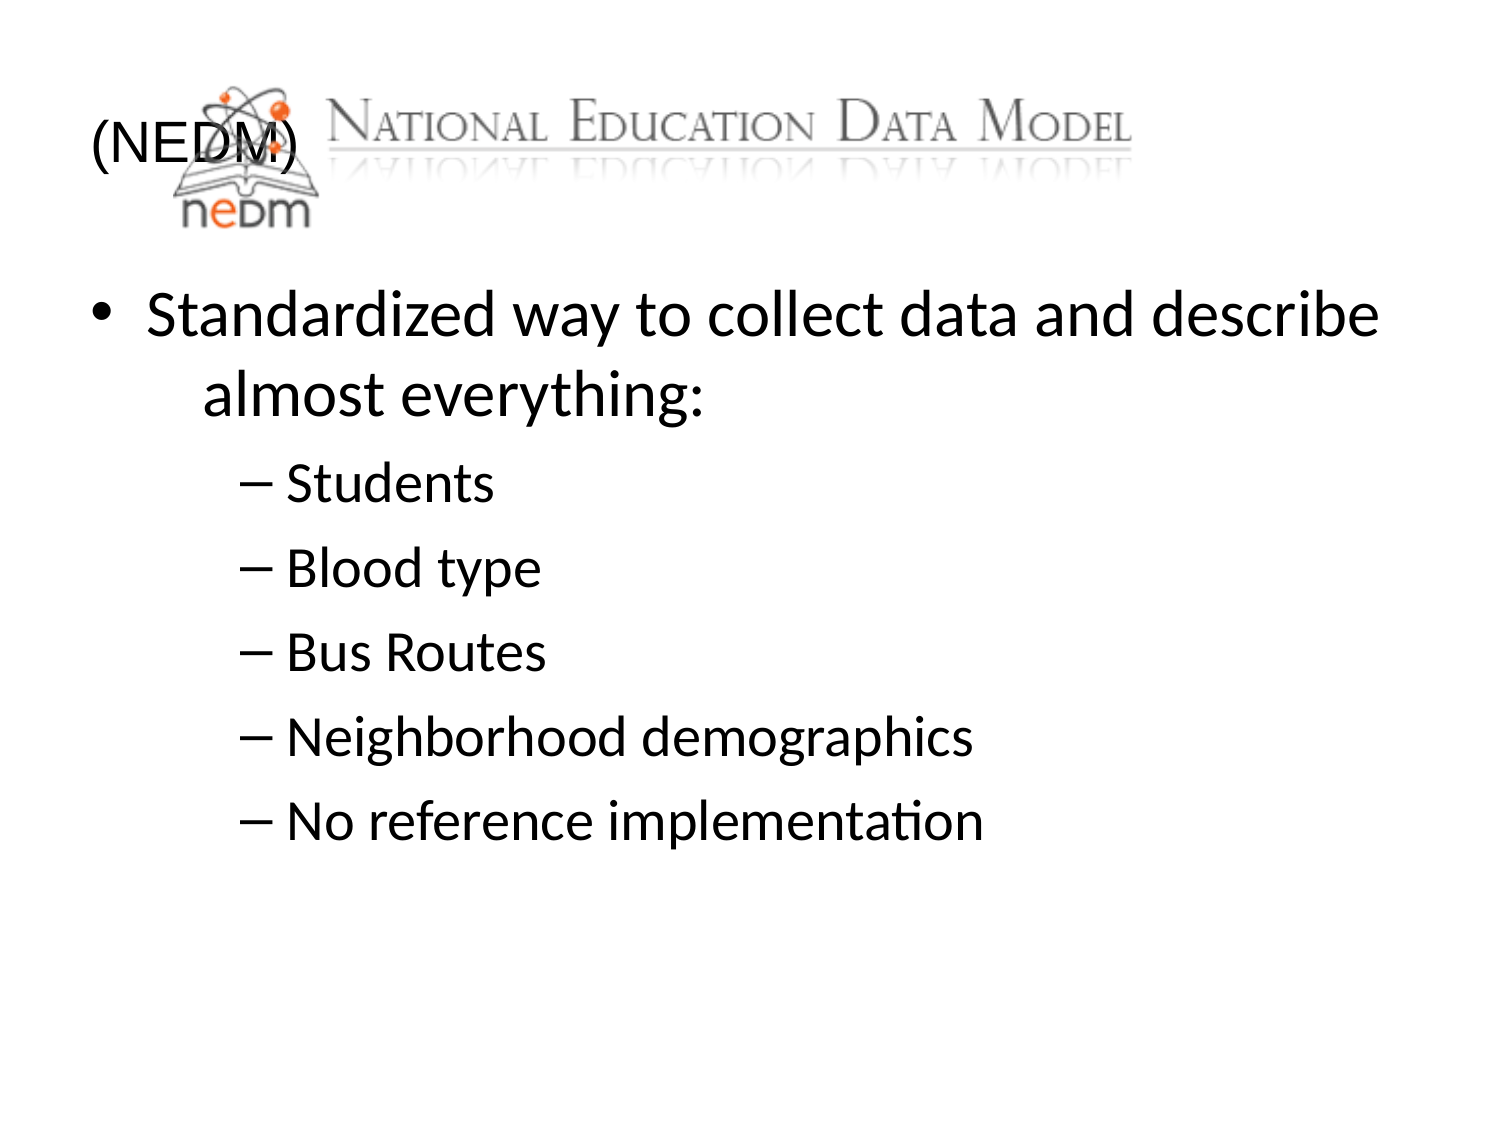

# (NEDM)
Standardized way to collect data and describe almost everything:
Students
Blood type
Bus Routes
Neighborhood demographics
No reference implementation